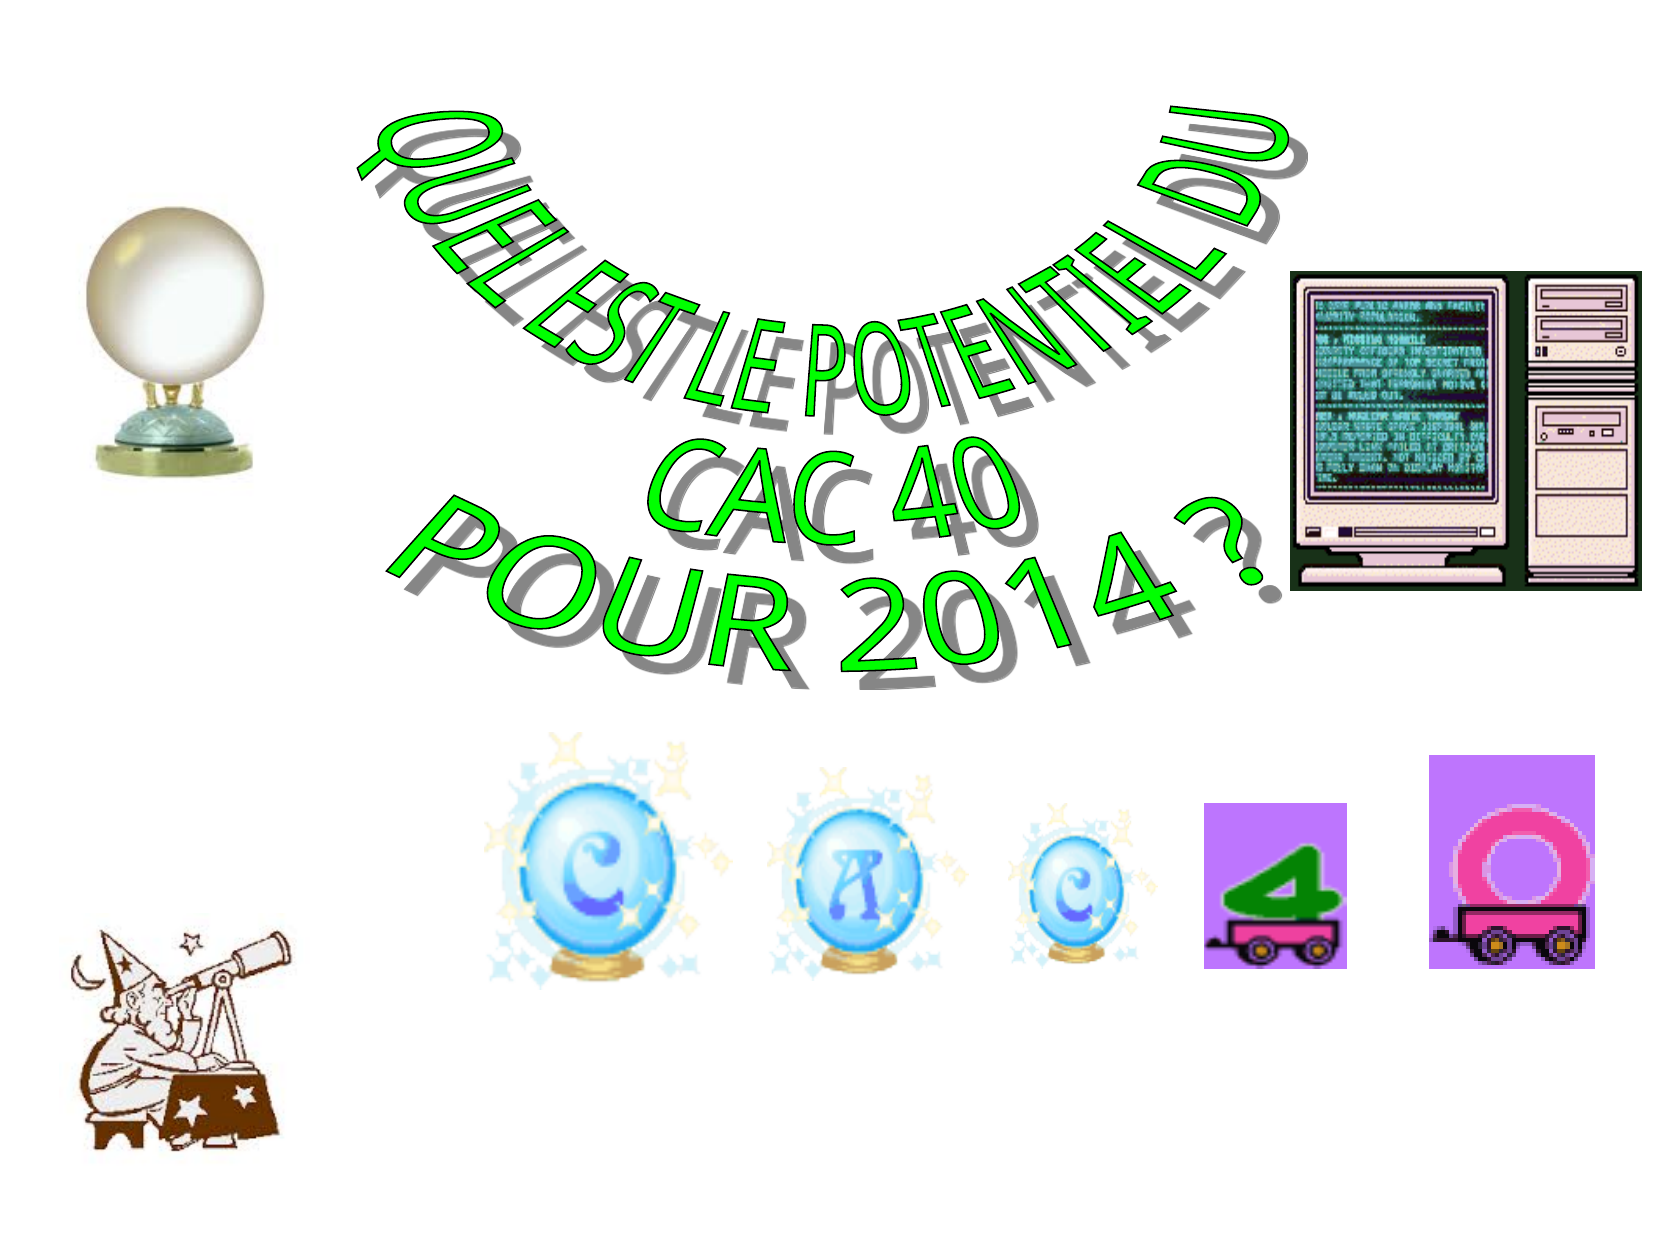

QUEL EST LE POTENTIEL DU
CAC 40
POUR 2014 ?